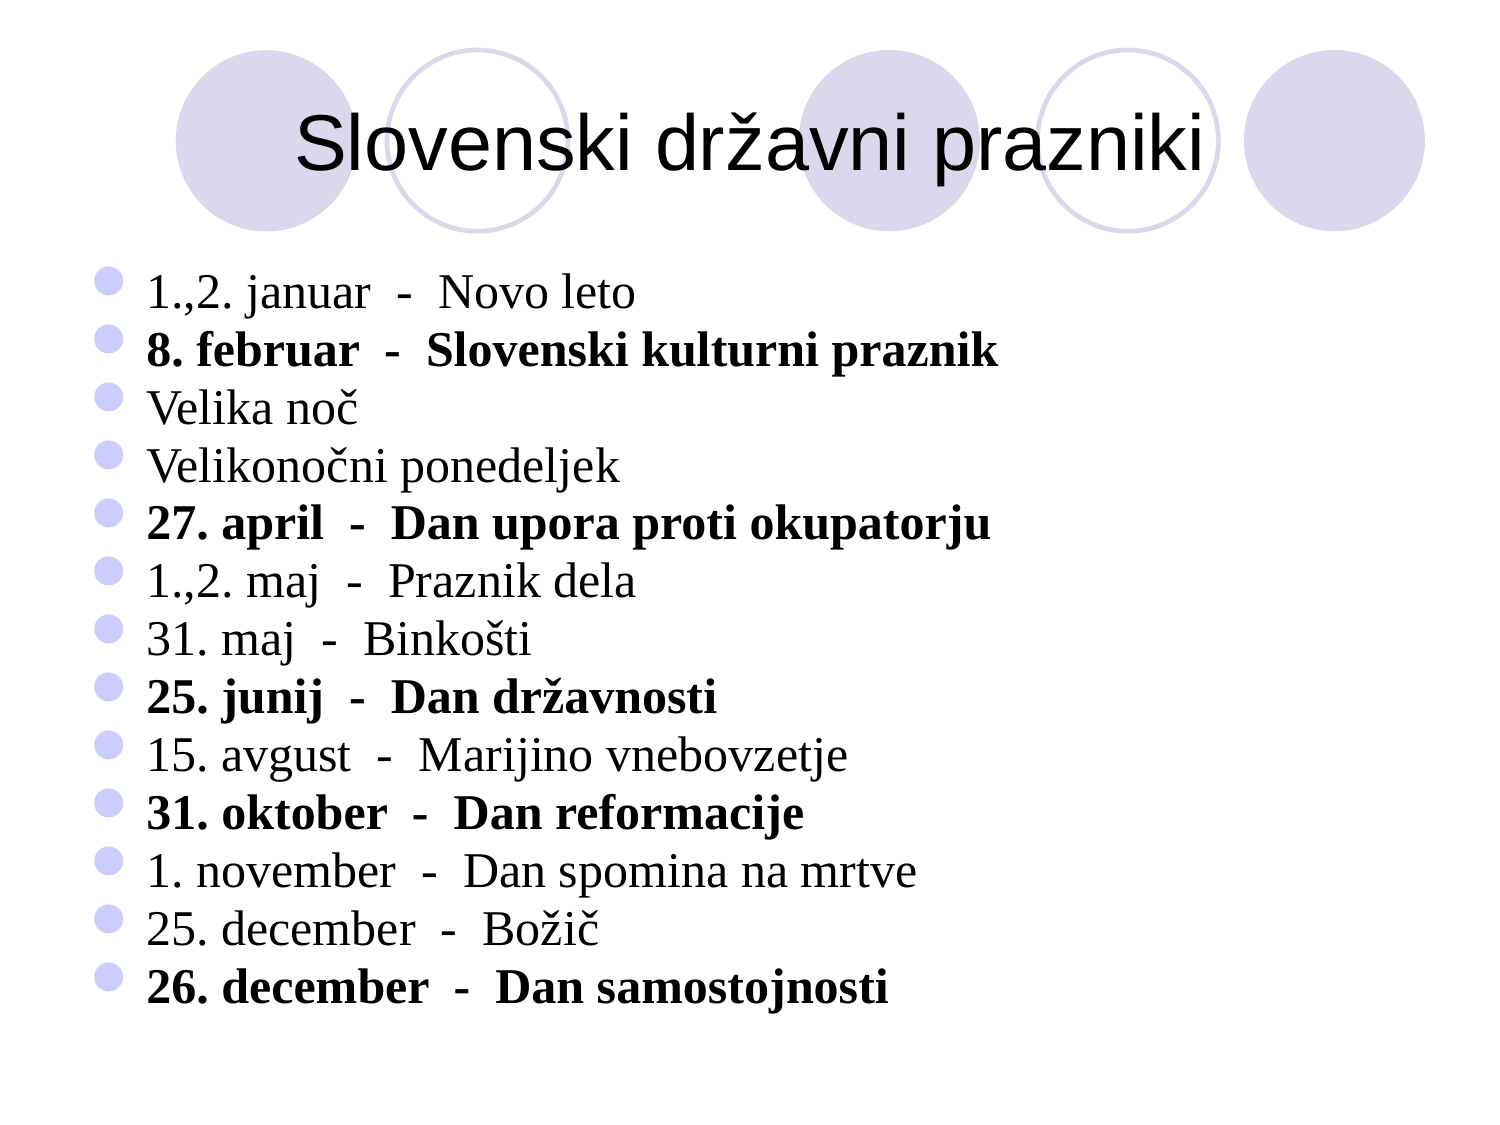

# Slovenski državni prazniki
1.,2. januar - Novo leto
8. februar - Slovenski kulturni praznik
Velika noč
Velikonočni ponedeljek
27. april - Dan upora proti okupatorju
1.,2. maj - Praznik dela
31. maj - Binkošti
25. junij - Dan državnosti
15. avgust - Marijino vnebovzetje
31. oktober - Dan reformacije
1. november - Dan spomina na mrtve
25. december - Božič
26. december - Dan samostojnosti